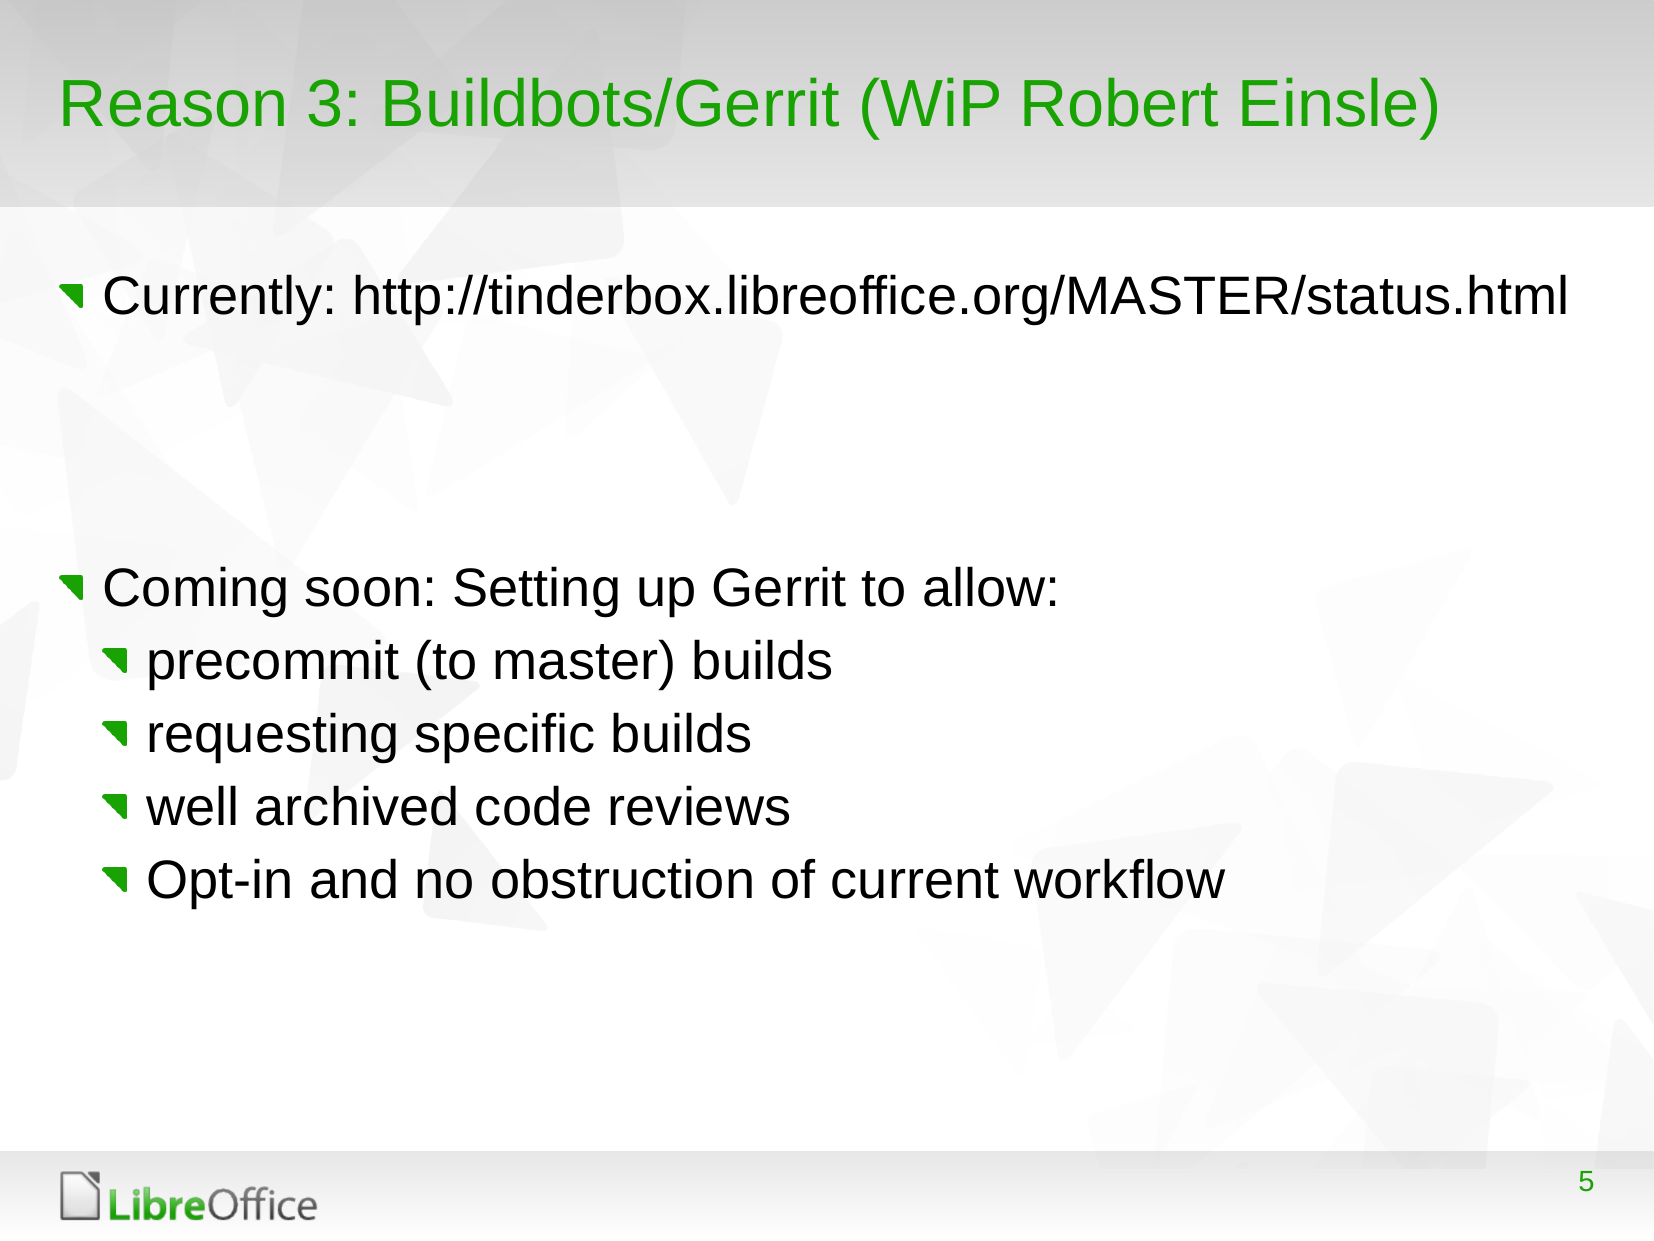

# Reason 3: Buildbots/Gerrit (WiP Robert Einsle)
Currently: http://tinderbox.libreoffice.org/MASTER/status.html
Coming soon: Setting up Gerrit to allow:
precommit (to master) builds
requesting specific builds
well archived code reviews
Opt-in and no obstruction of current workflow
5